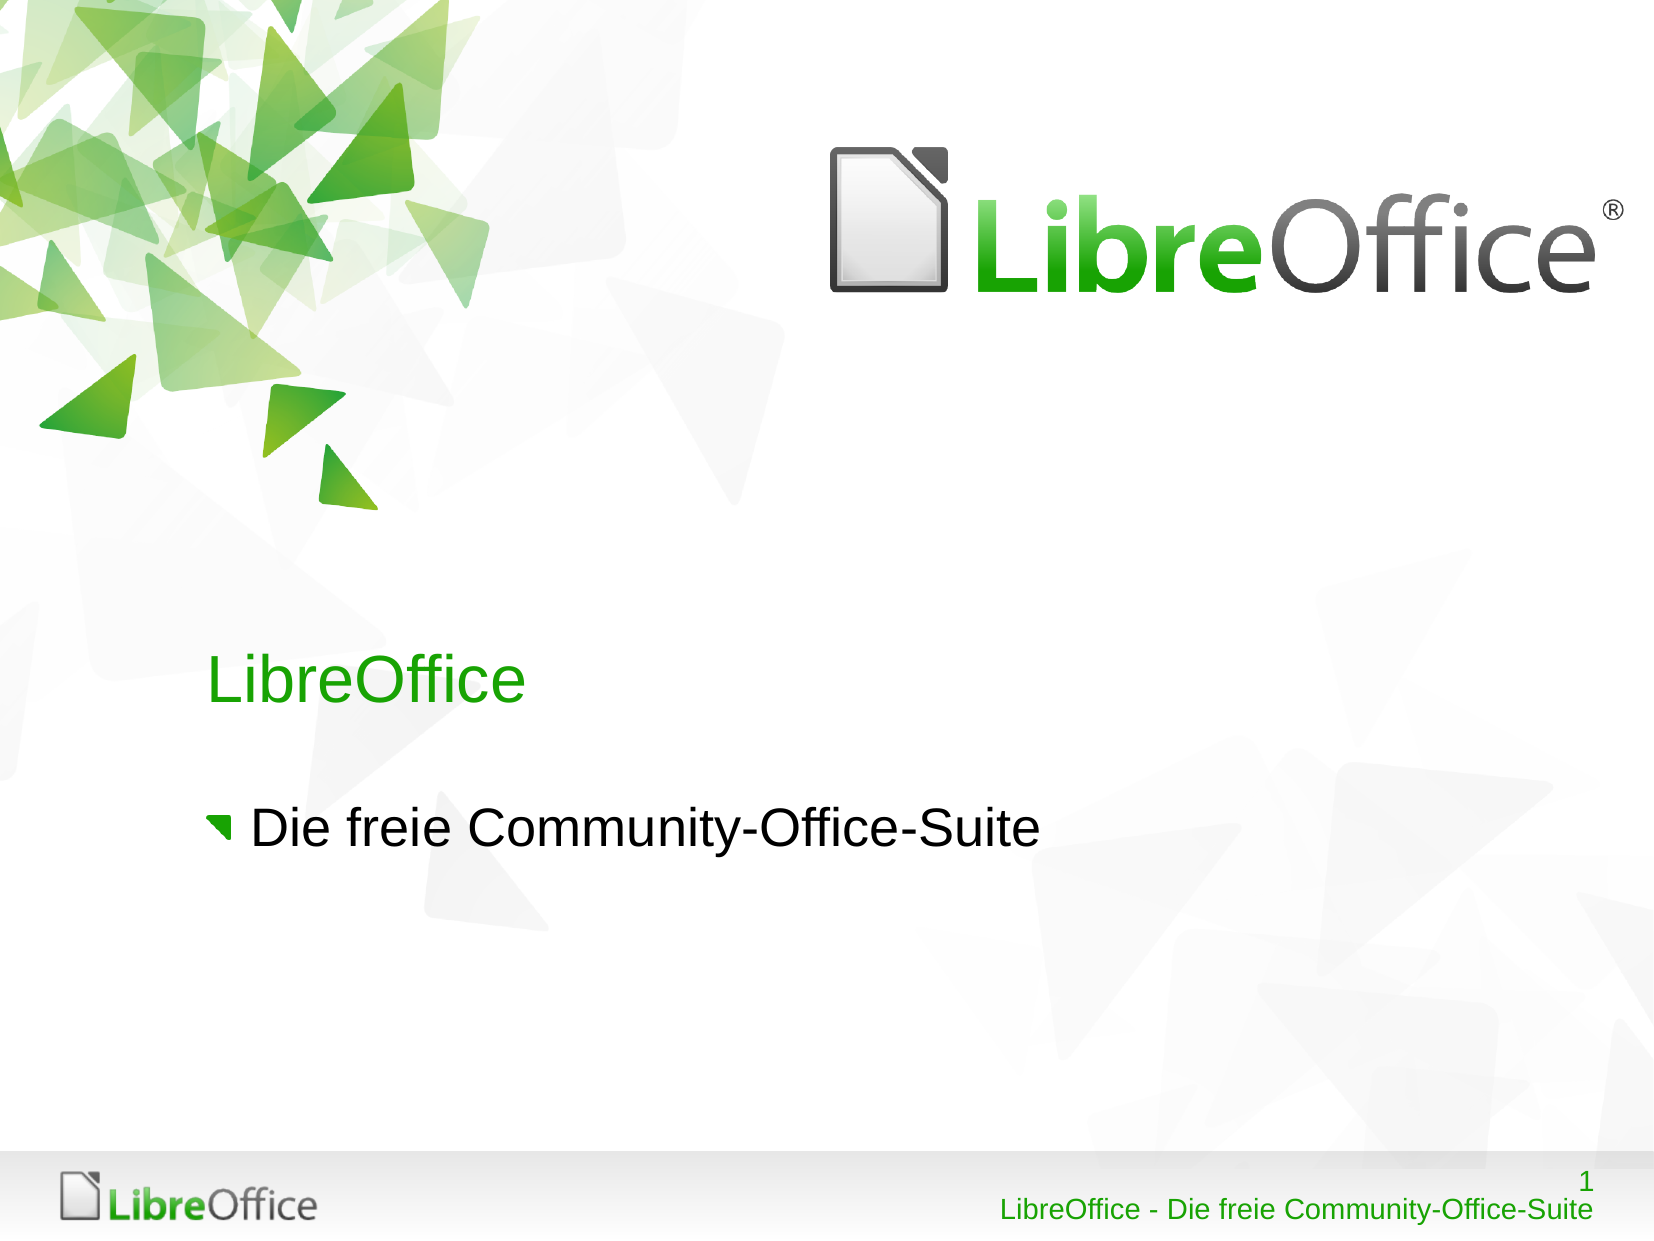

# LibreOffice
Die freie Community-Office-Suite
1
LibreOffice - Die freie Community-Office-Suite